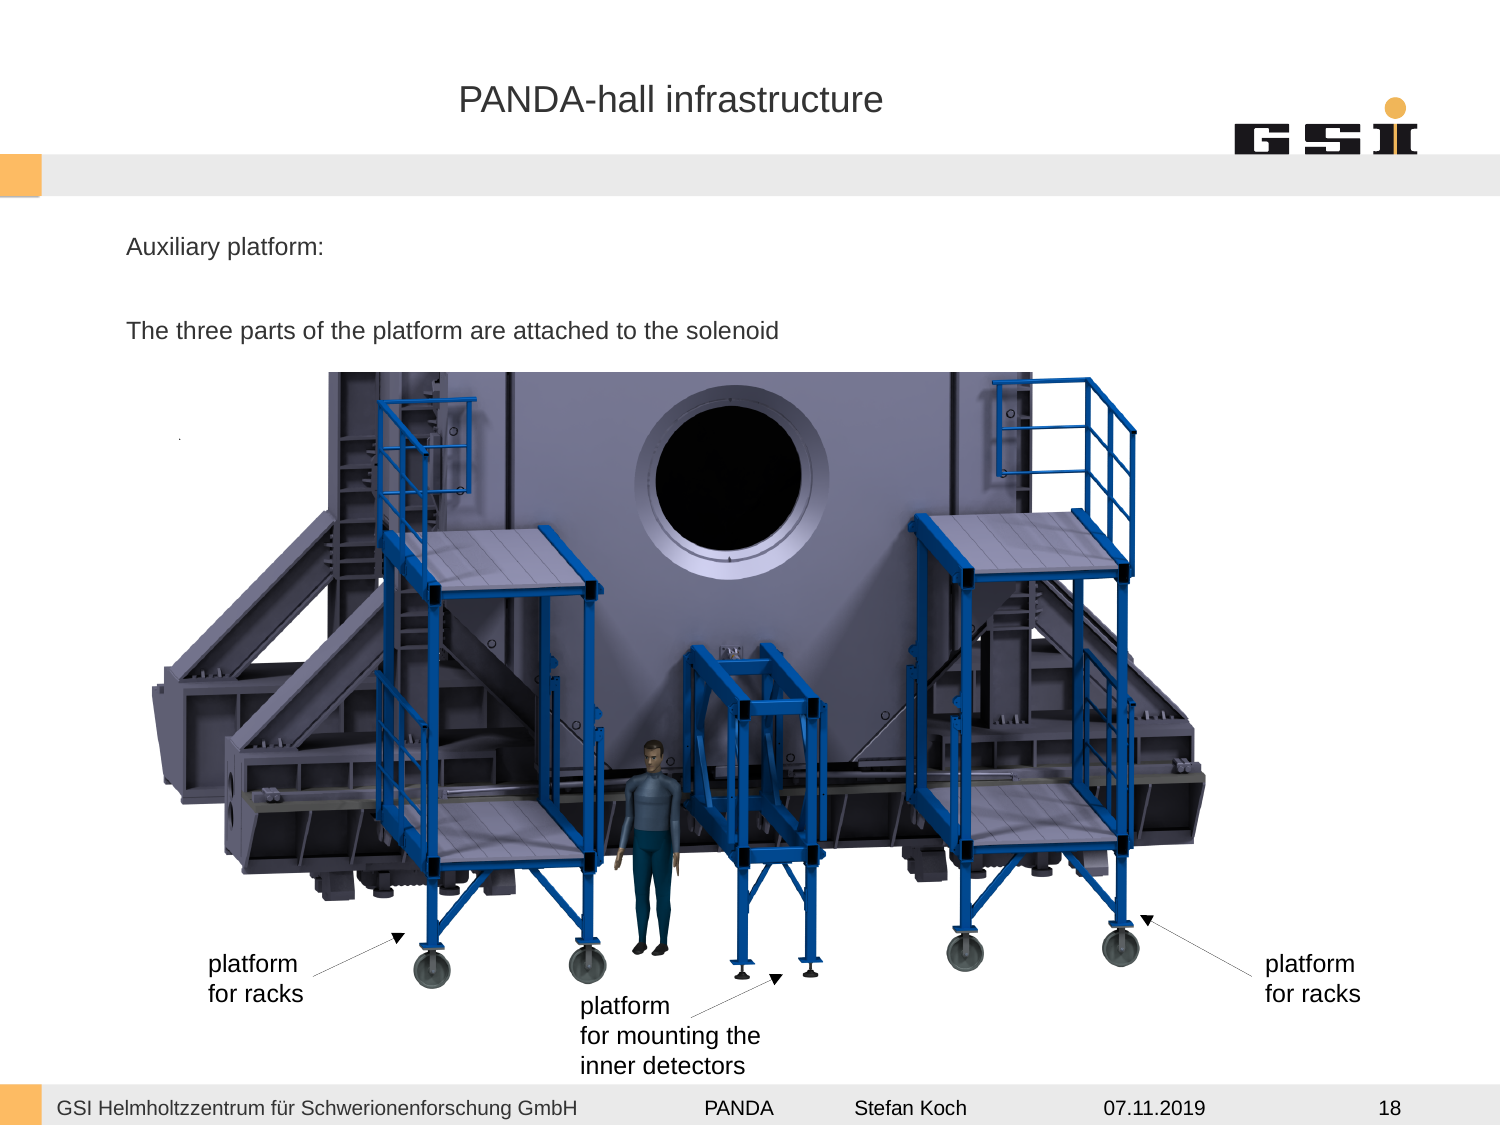

PANDA-hall infrastructure
Auxiliary platform:
The three parts of the platform are attached to the solenoid
platform
for racks
platform
for racks
platform
for mounting the inner detectors